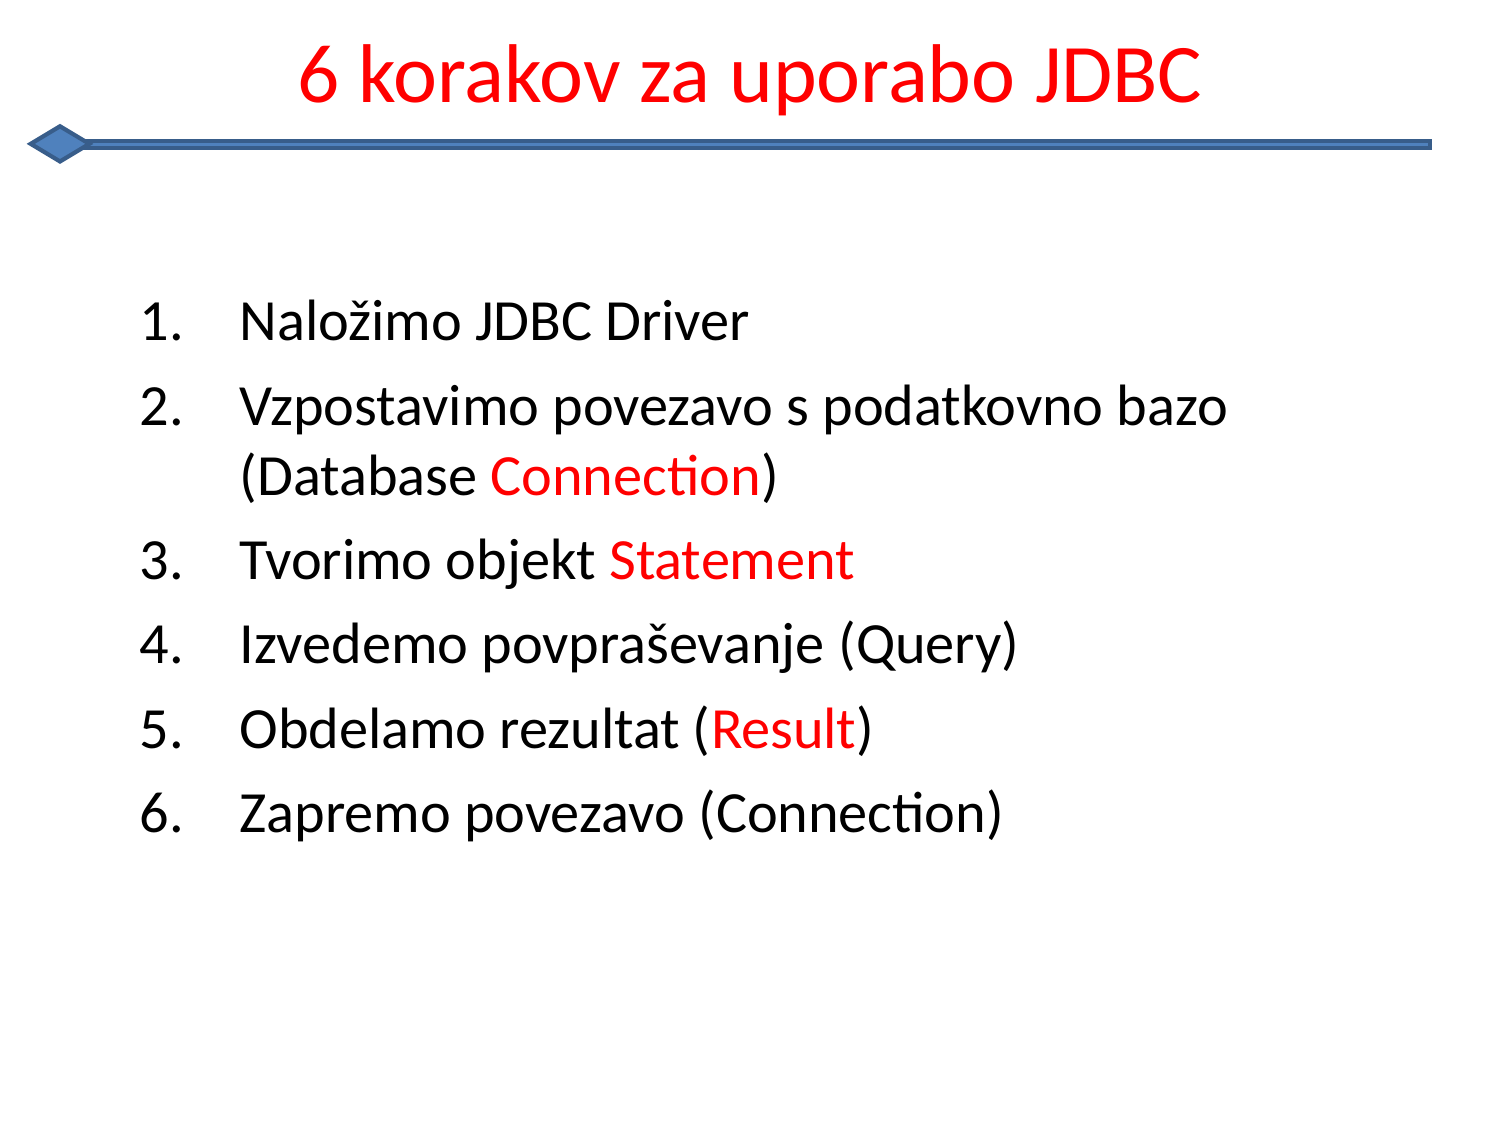

# 6 korakov za uporabo JDBC
Naložimo JDBC Driver
Vzpostavimo povezavo s podatkovno bazo (Database Connection)
Tvorimo objekt Statement
Izvedemo povpraševanje (Query)
Obdelamo rezultat (Result)
Zapremo povezavo (Connection)